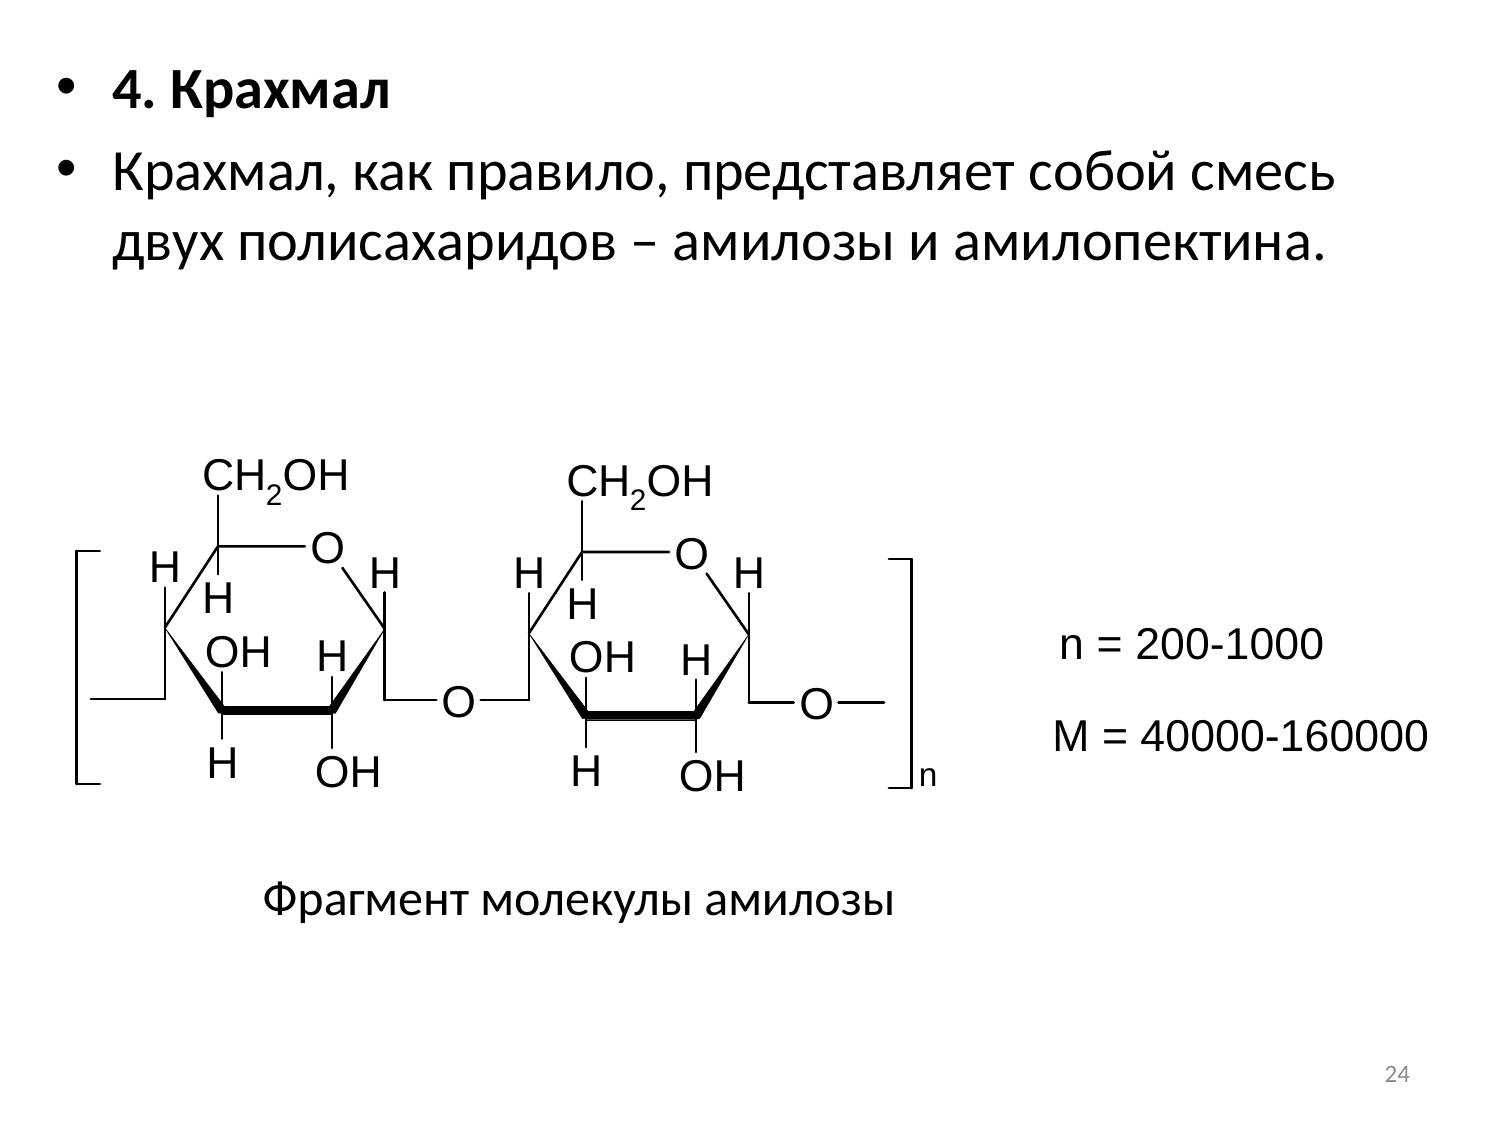

# 4. Крахмал
Крахмал, как правило, представляет собой смесь двух полисахаридов – амилозы и амилопектина.
Фрагмент молекулы амилозы